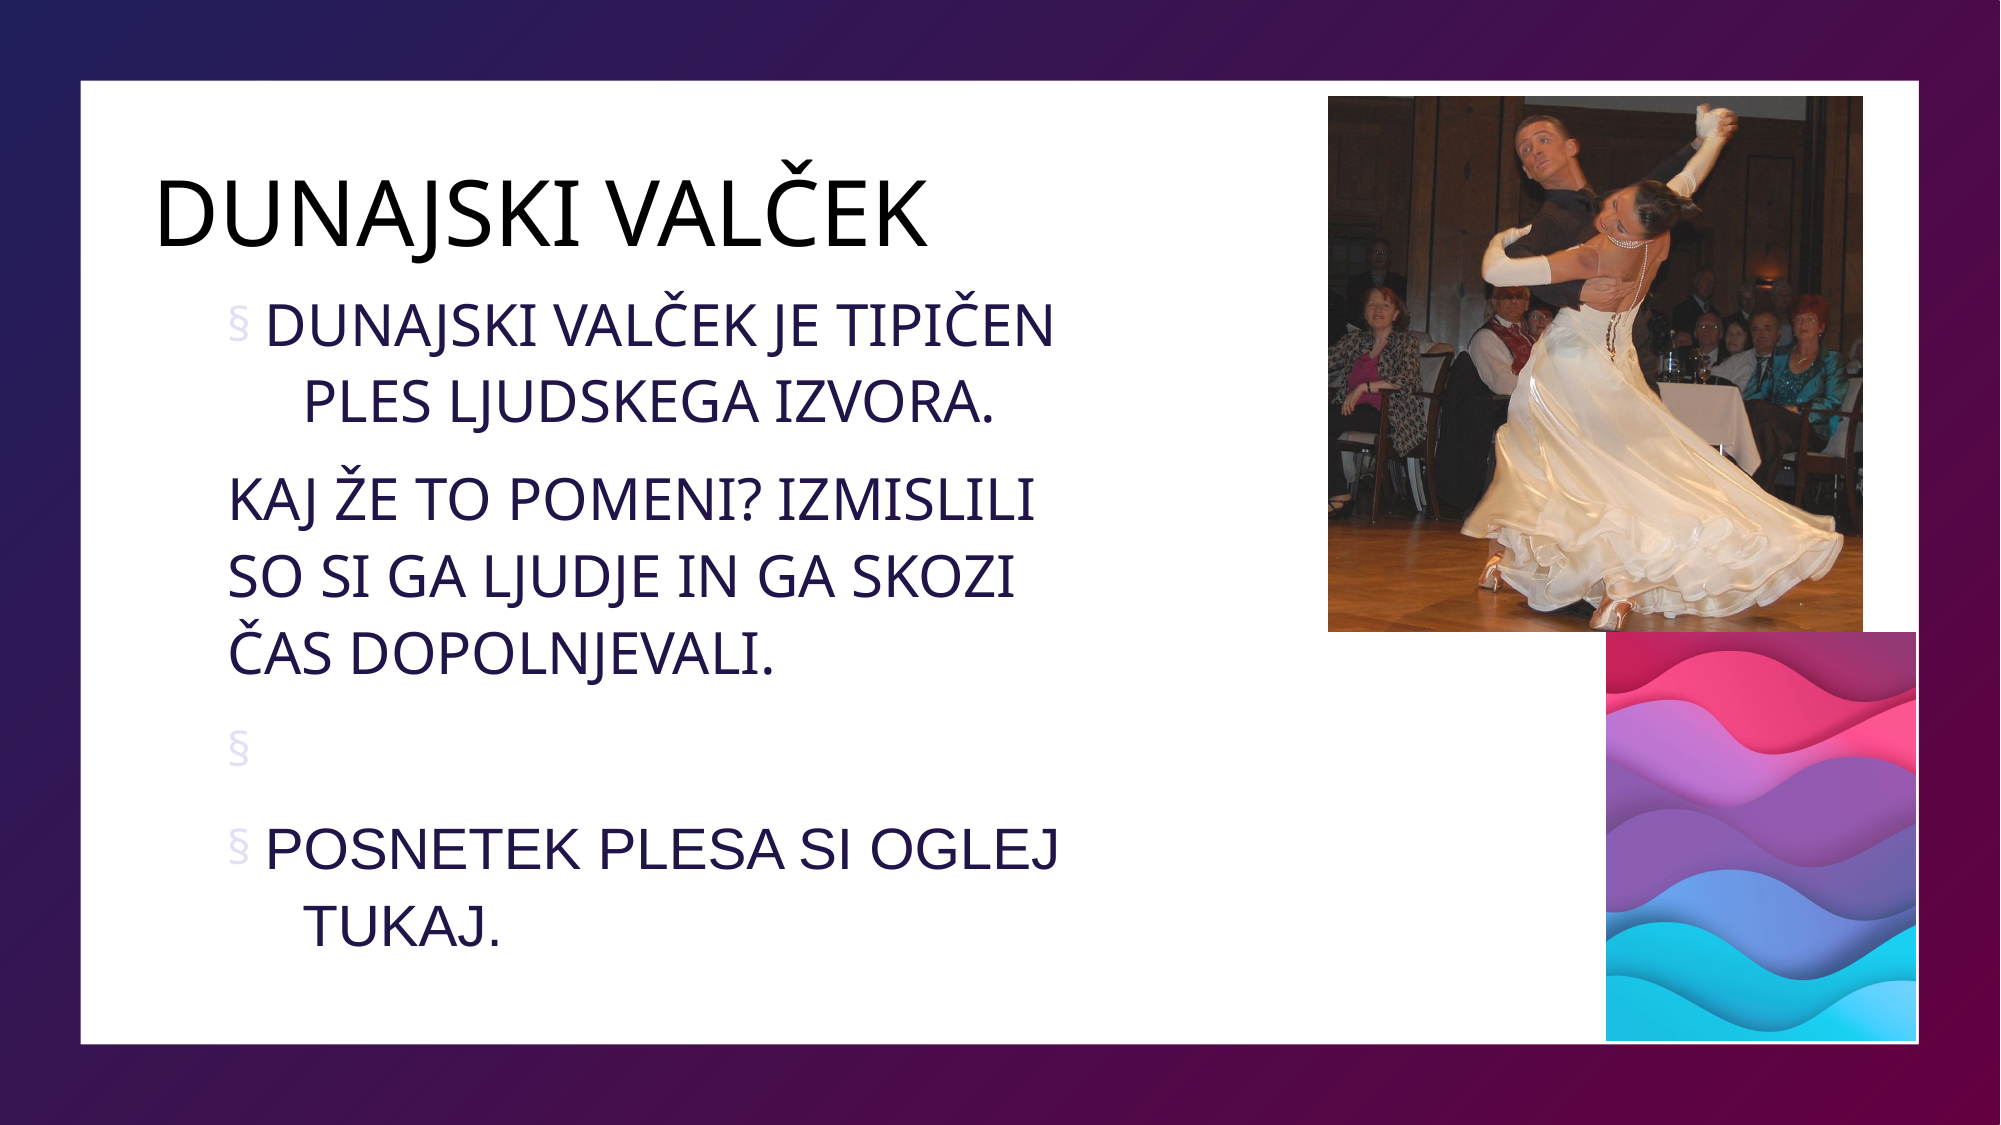

# DUNAJSKI VALČEK
DUNAJSKI VALČEK JE TIPIČEN PLES LJUDSKEGA IZVORA.
KAJ ŽE TO POMENI? IZMISLILI SO SI GA LJUDJE IN GA SKOZI ČAS DOPOLNJEVALI.
POSNETEK PLESA SI OGLEJ TUKAJ.